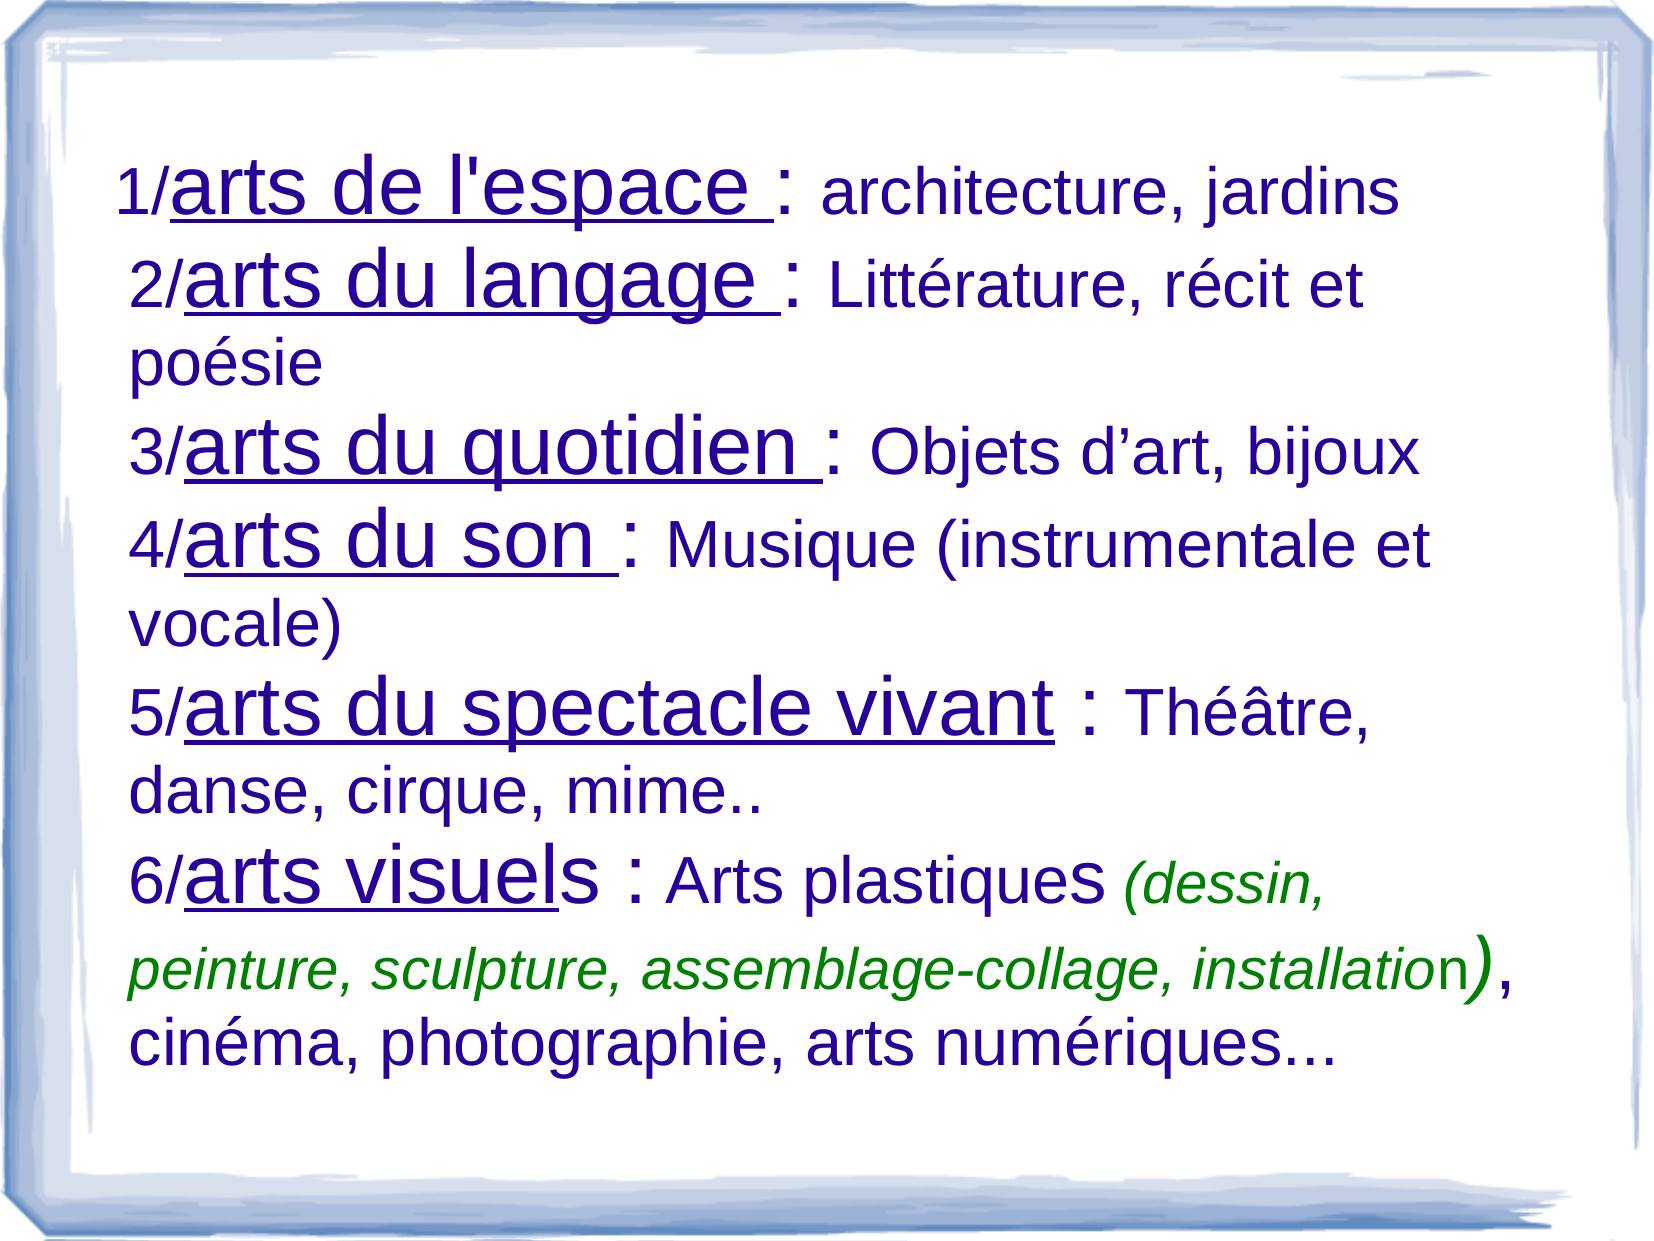

# 1/arts de l'espace : architecture, jardins 2/arts du langage : Littérature, récit et poésie 3/arts du quotidien : Objets d’art, bijoux 4/arts du son : Musique (instrumentale et vocale) 5/arts du spectacle vivant : Théâtre, danse, cirque, mime.. 6/arts visuels : Arts plastiques (dessin, peinture, sculpture, assemblage-collage, installation), cinéma, photographie, arts numériques...